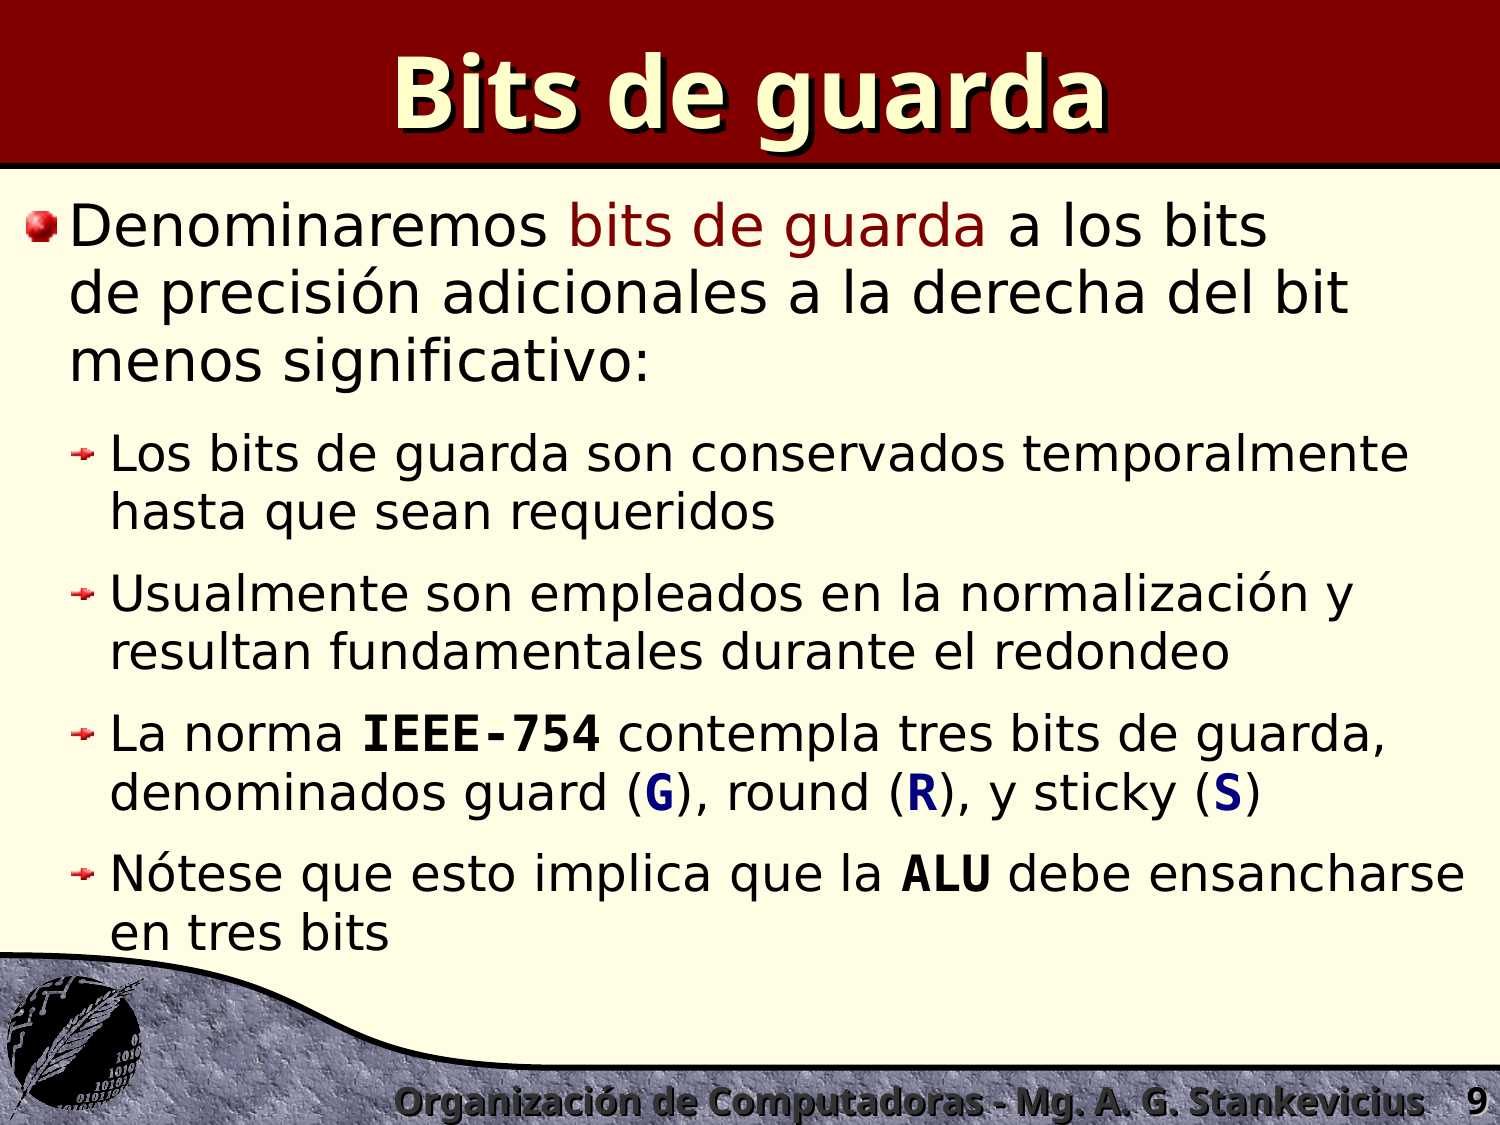

# Bits de guarda
Denominaremos bits de guarda a los bits
de precisión adicionales a la derecha del bit
menos significativo:
Los bits de guarda son conservados temporalmente hasta que sean requeridos
Usualmente son empleados en la normalización y resultan fundamentales durante el redondeo
La norma IEEE-754 contempla tres bits de guarda, denominados guard (G), round (R), y sticky (S)
Nótese que esto implica que la ALU debe ensancharse en tres bits
9